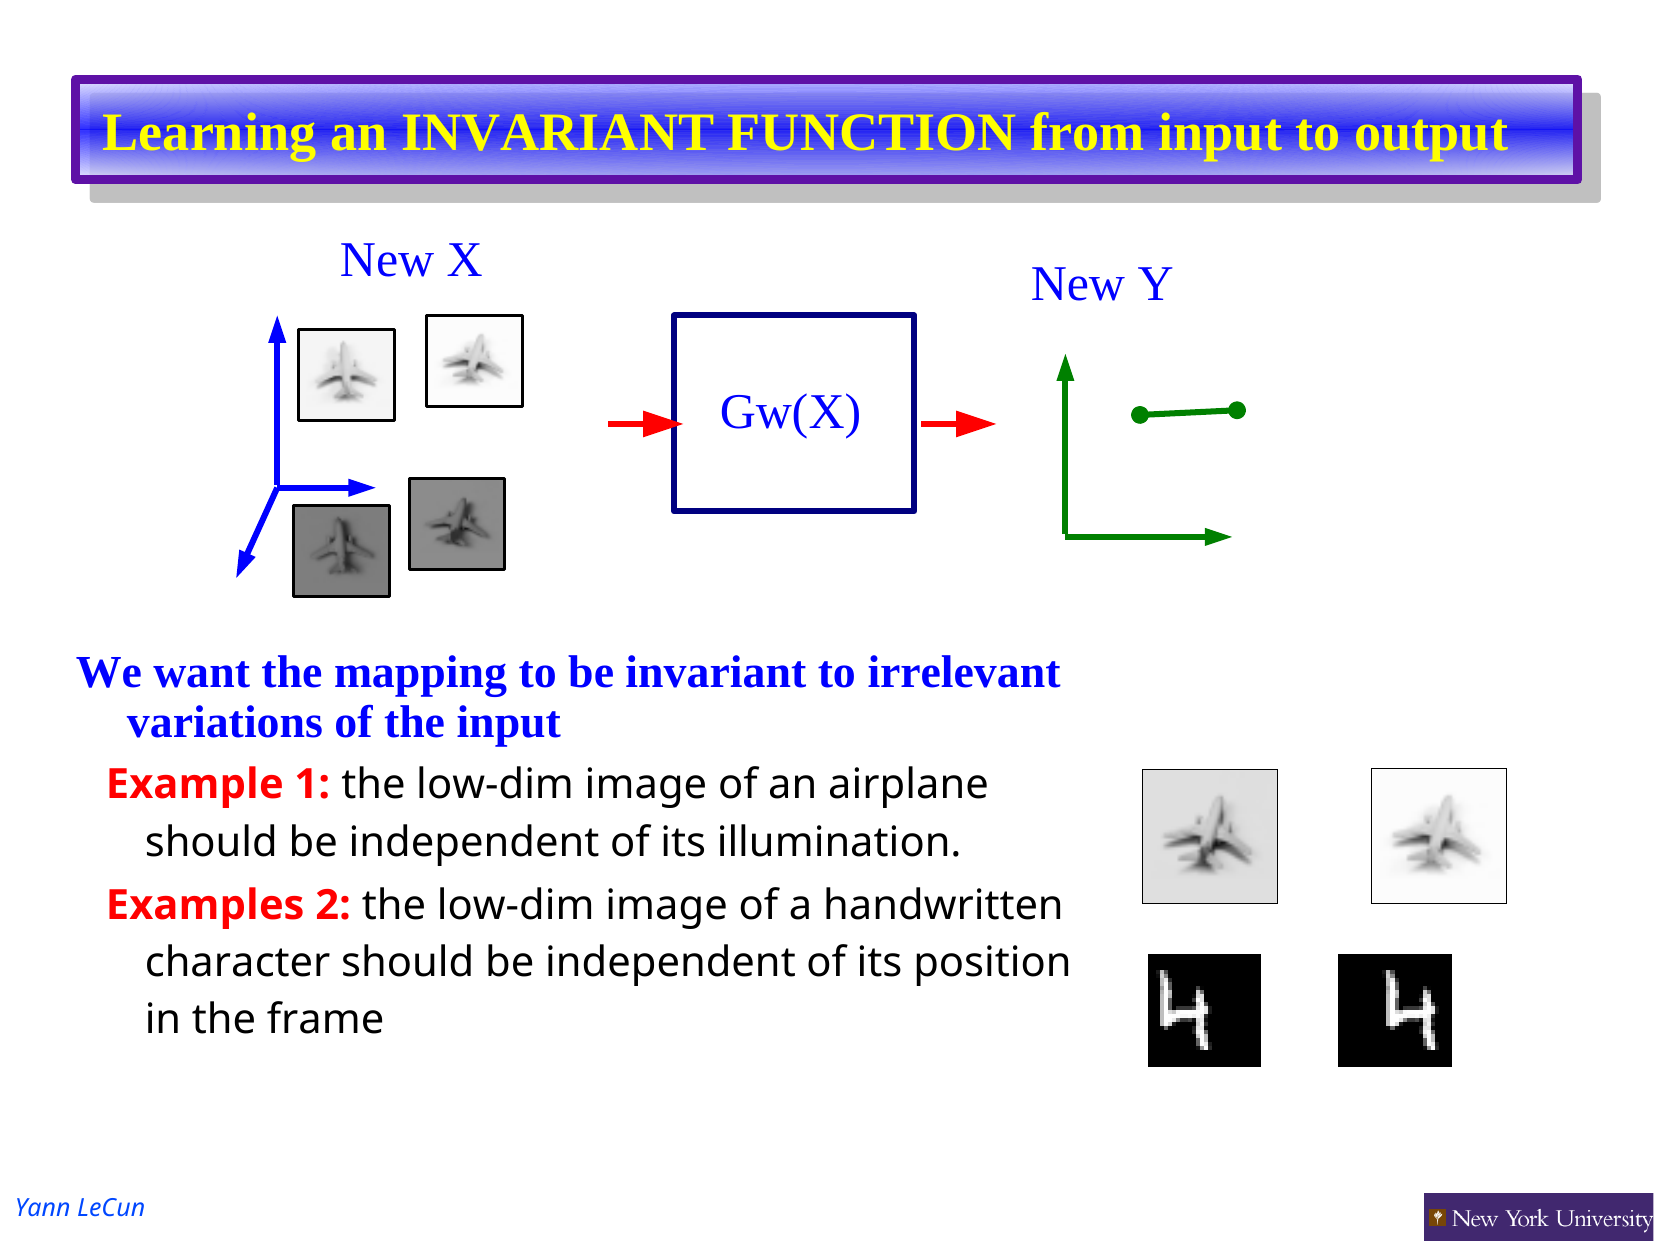

# Learning an INVARIANT FUNCTION from input to output
New X
New Y
Gw(X)
We want the mapping to be invariant to irrelevant variations of the input
Example 1: the low-dim image of an airplane should be independent of its illumination.
Examples 2: the low-dim image of a handwritten character should be independent of its position in the frame